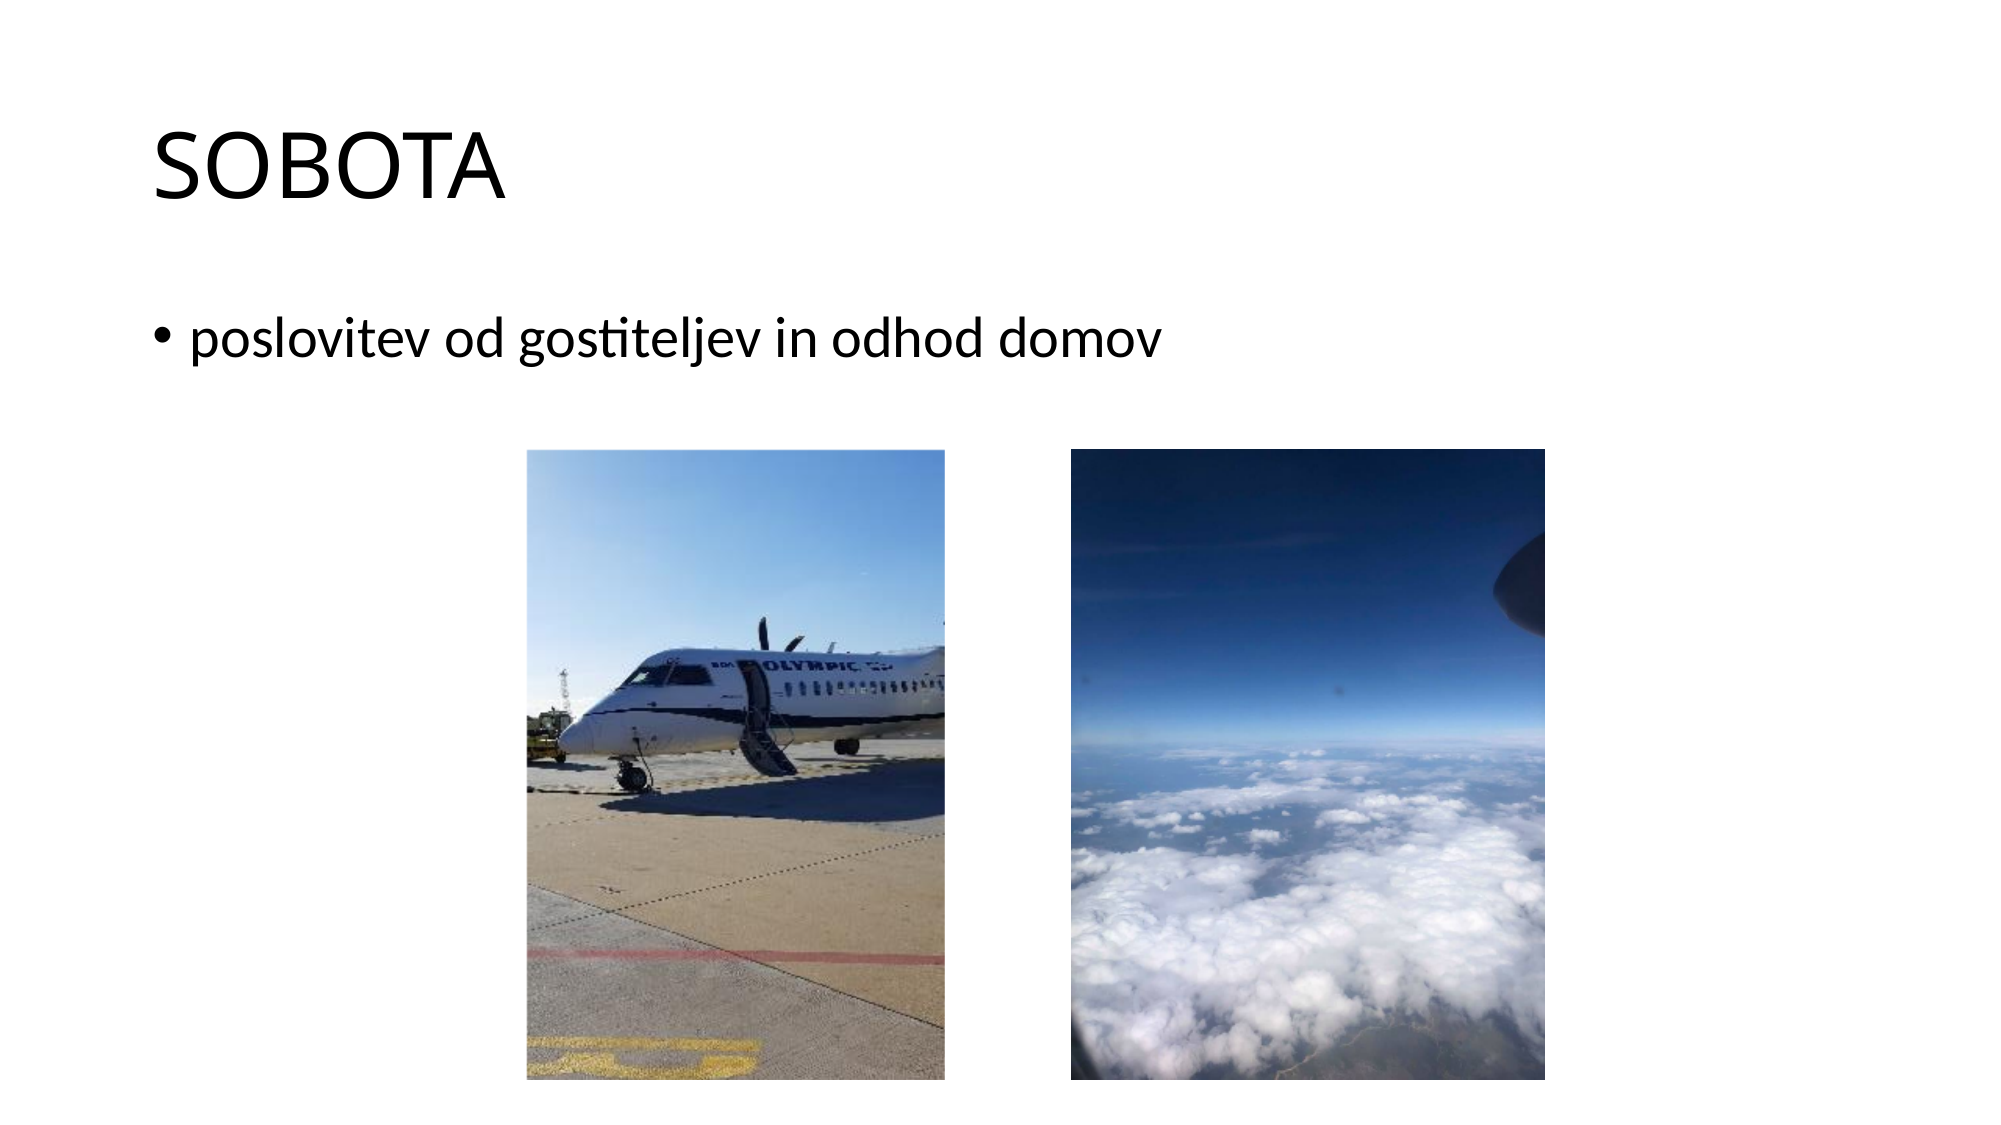

# SOBOTA
poslovitev od gostiteljev in odhod domov